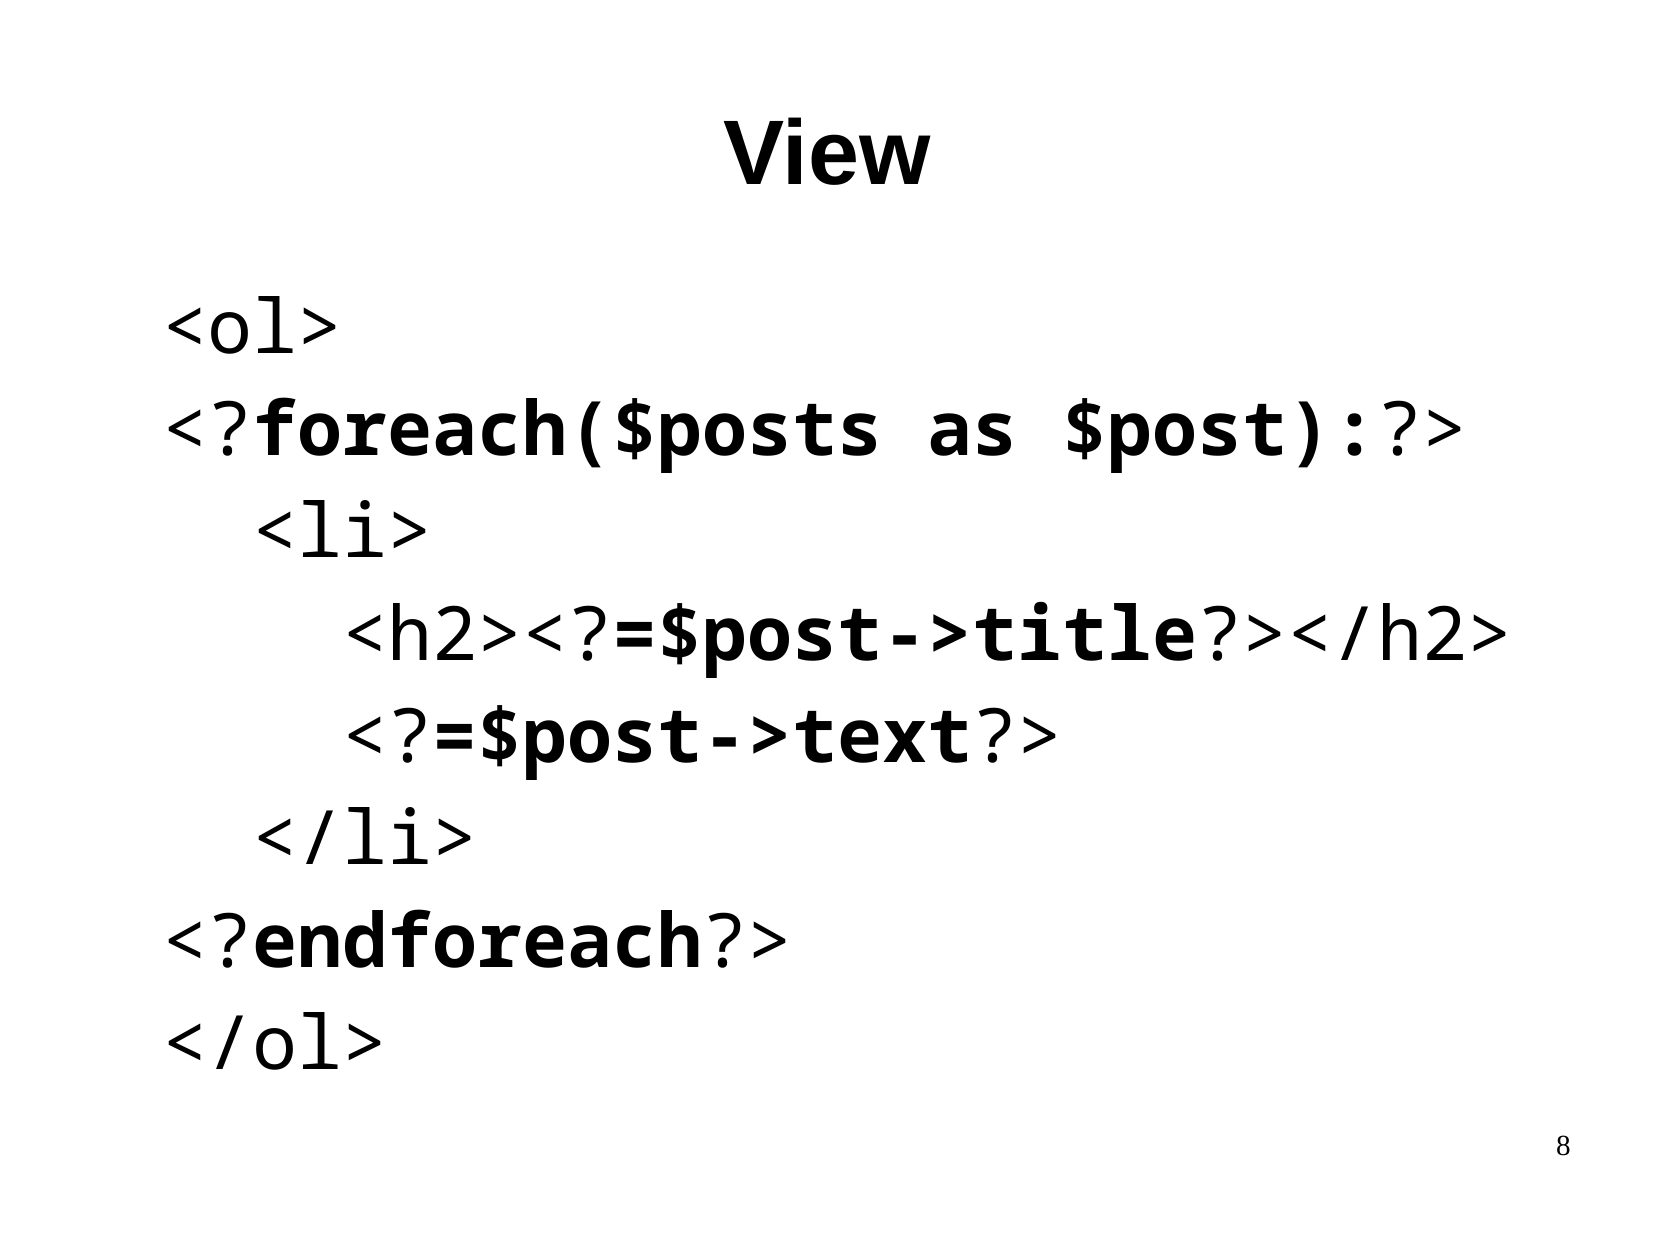

# View
<ol>
<?foreach($posts as $post):?>
 <li>
 <h2><?=$post->title?></h2>
 <?=$post->text?>
 </li>
<?endforeach?>
</ol>
8